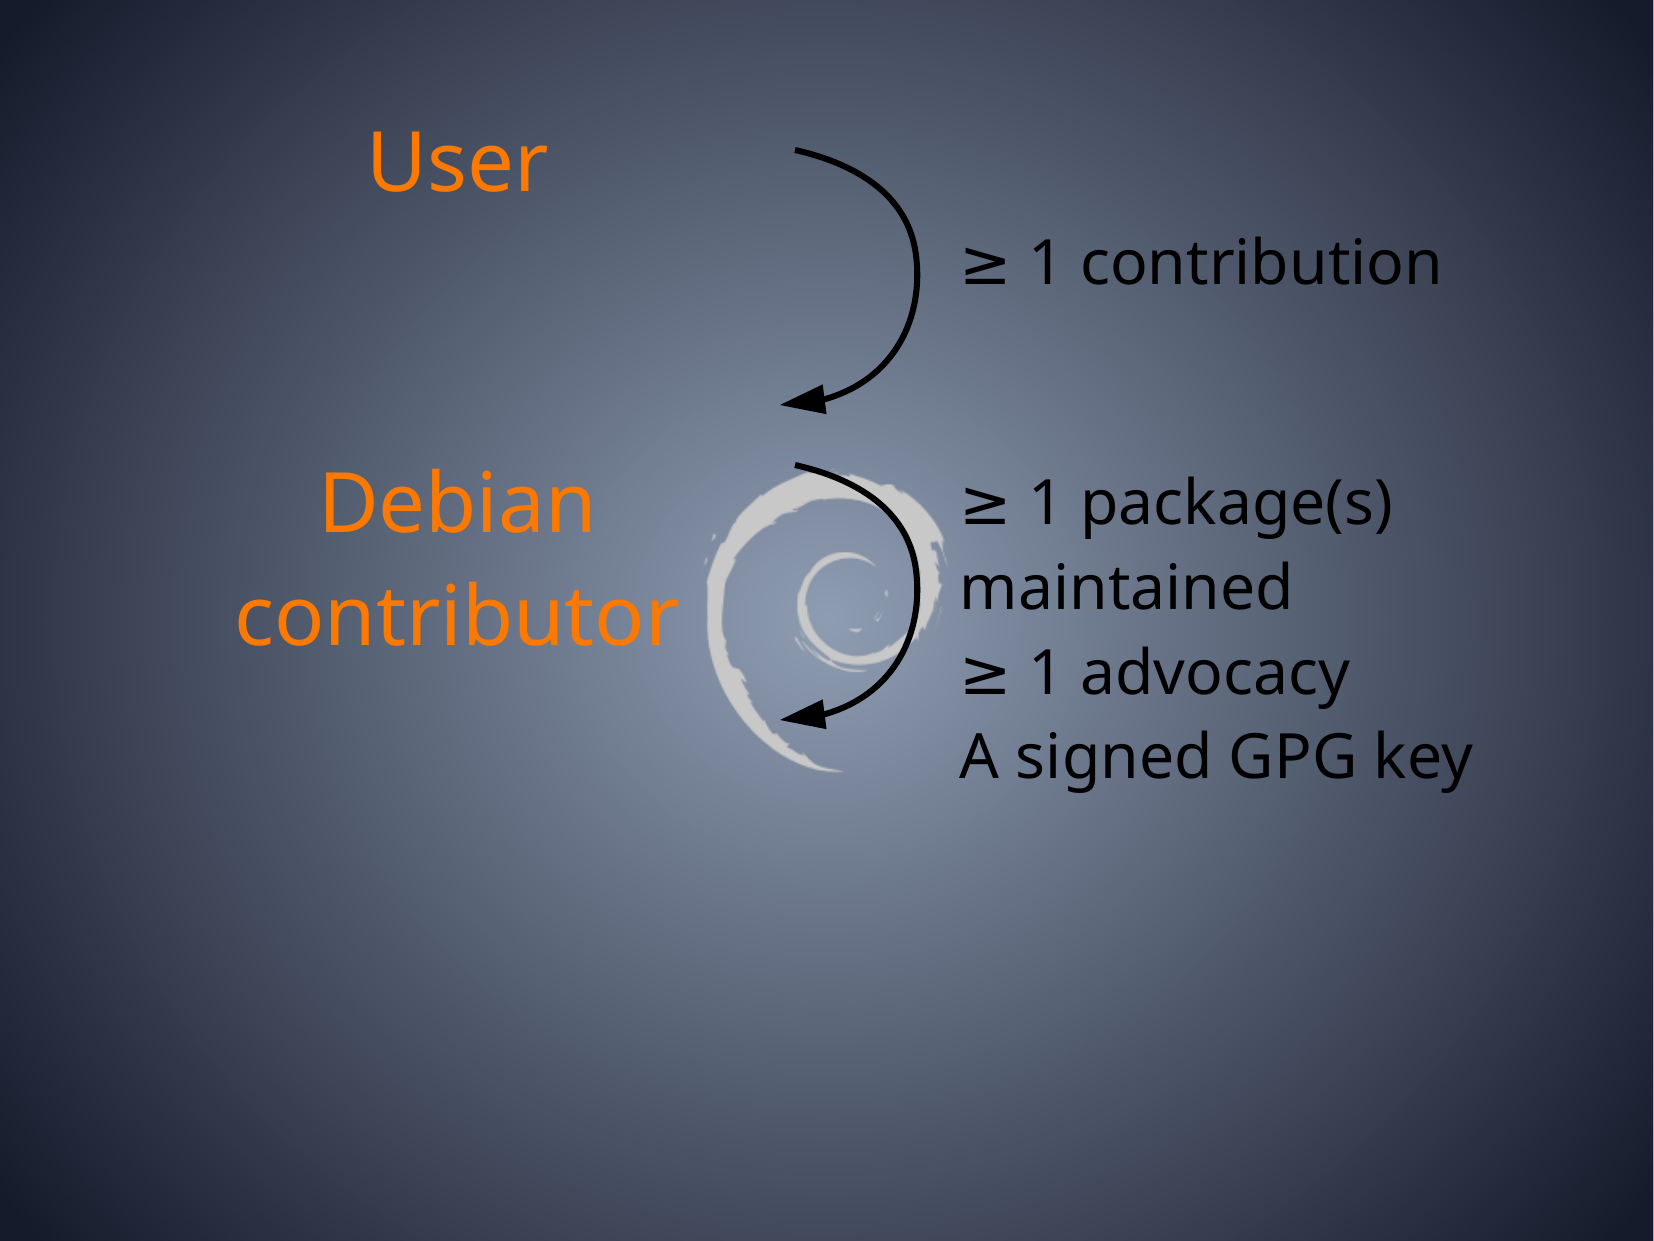

User
Debian contributor
≥ 1 contribution
≥ 1 package(s) maintained
≥ 1 advocacy
A signed GPG key